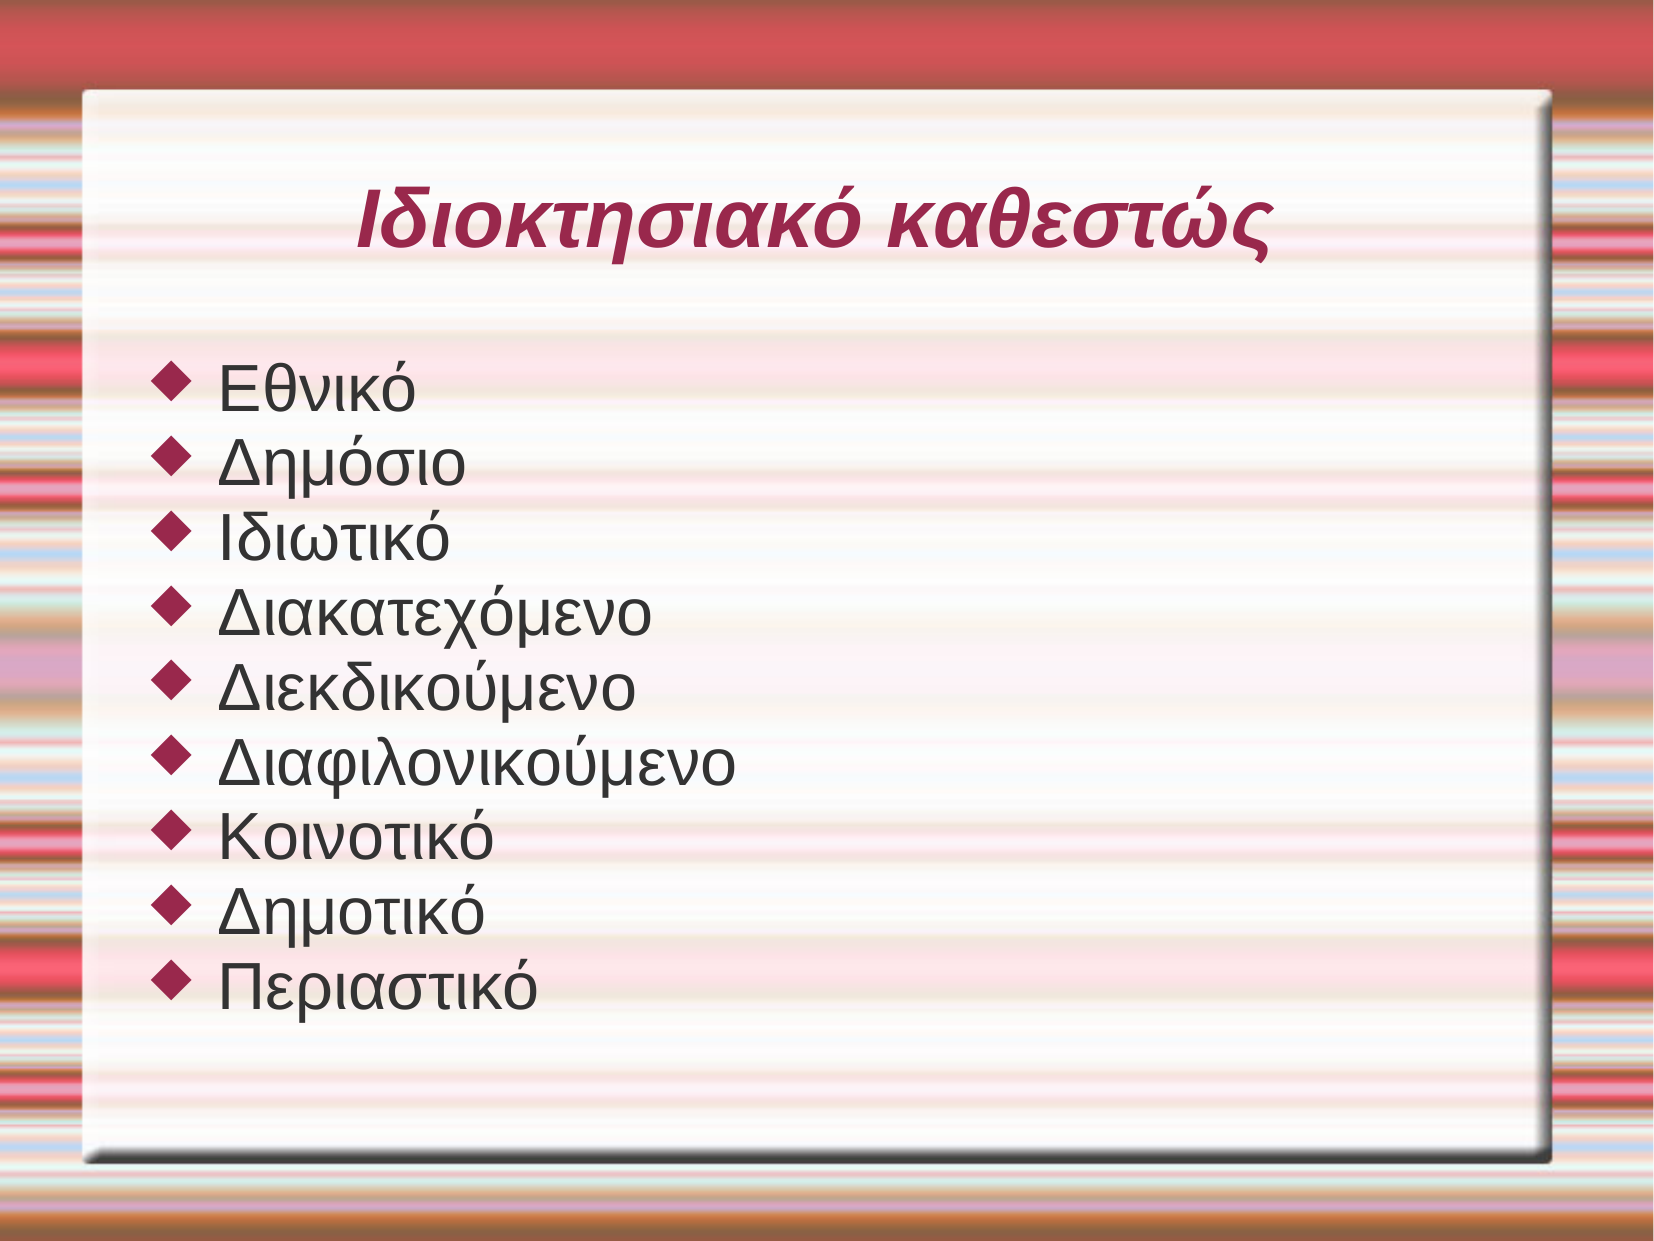

# Ιδιοκτησιακό καθεστώς
Εθνικό
Δημόσιο
Ιδιωτικό
Διακατεχόμενο
Διεκδικούμενο
Διαφιλονικούμενο
Κοινοτικό
Δημοτικό
Περιαστικό